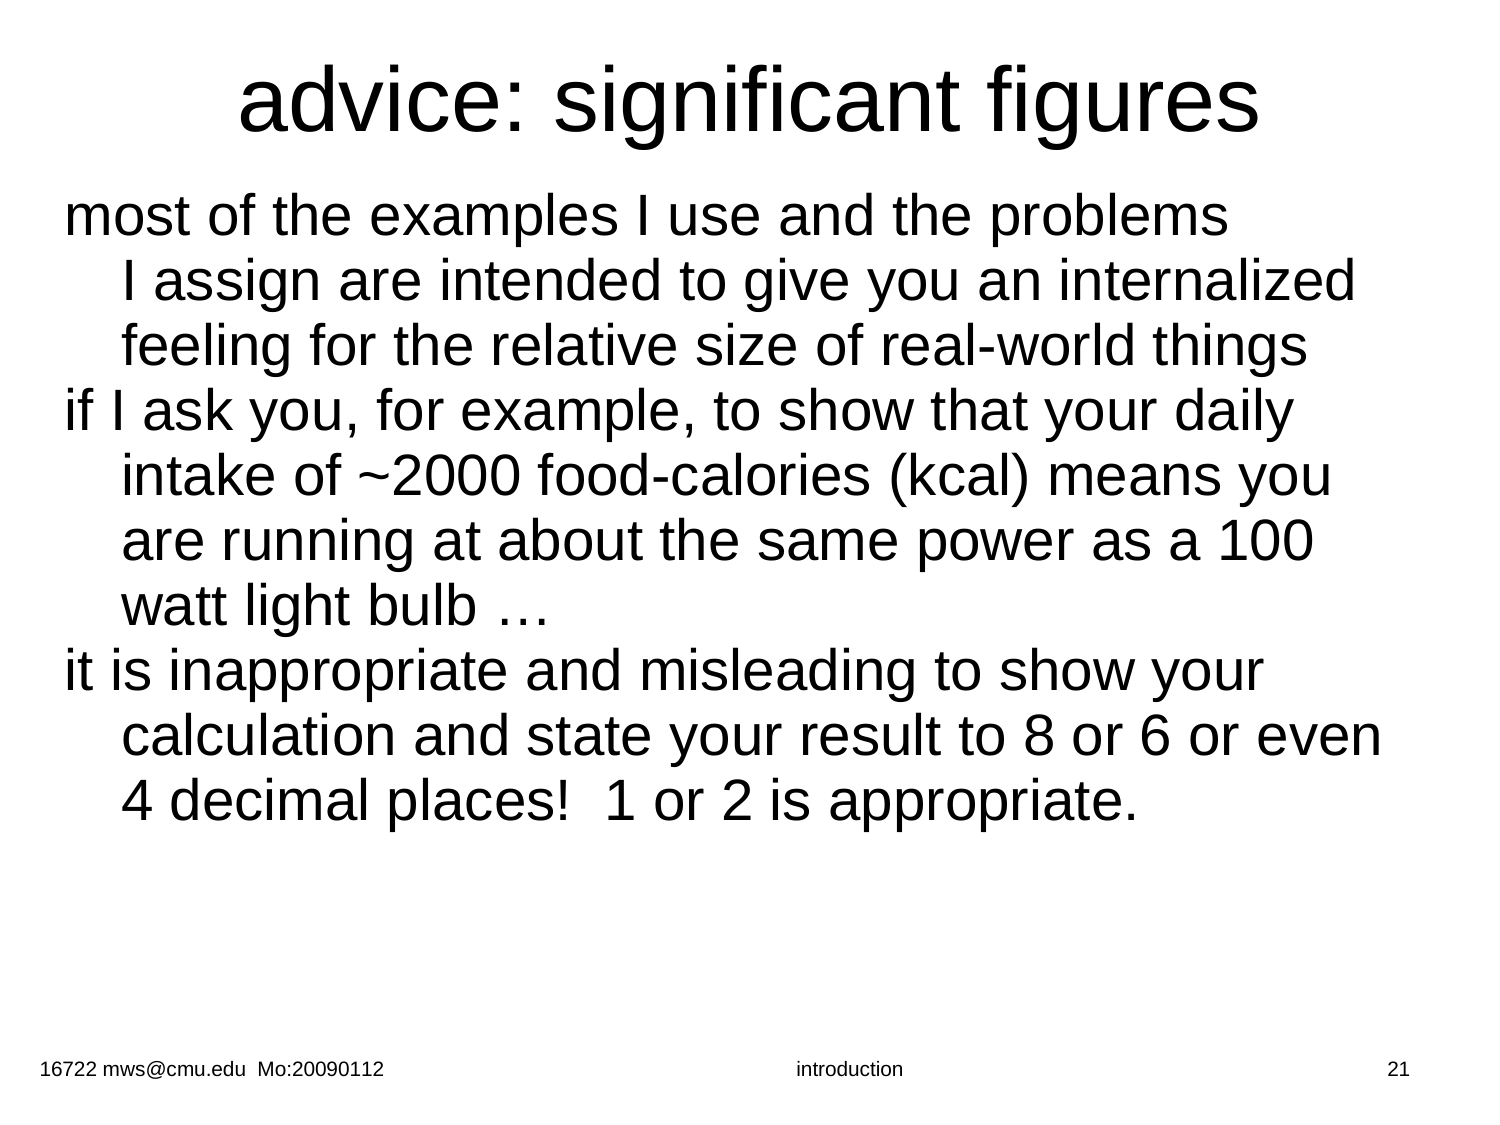

# advice: significant figures
most of the examples I use and the problems I assign are intended to give you an internalized feeling for the relative size of real-world things
if I ask you, for example, to show that your daily intake of ~2000 food-calories (kcal) means you are running at about the same power as a 100 watt light bulb …
it is inappropriate and misleading to show your calculation and state your result to 8 or 6 or even 4 decimal places! 1 or 2 is appropriate.
16722 mws@cmu.edu Mo:20090112
introduction
21